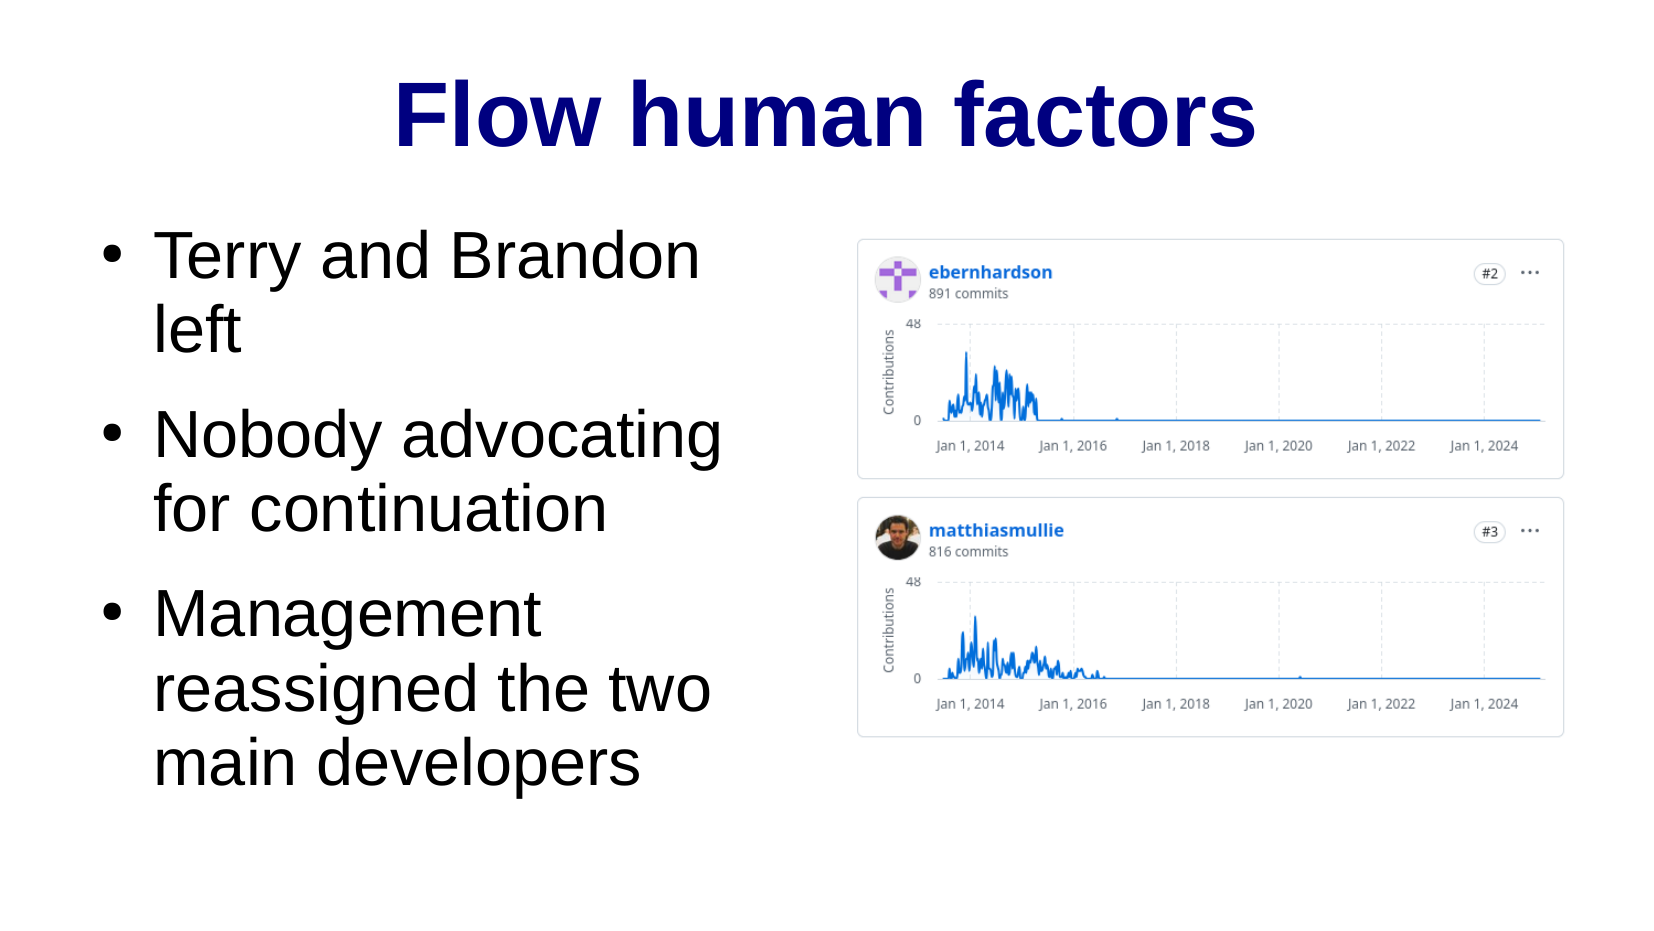

# Flow human factors
Terry and Brandon left
Nobody advocating for continuation
Management reassigned the two main developers